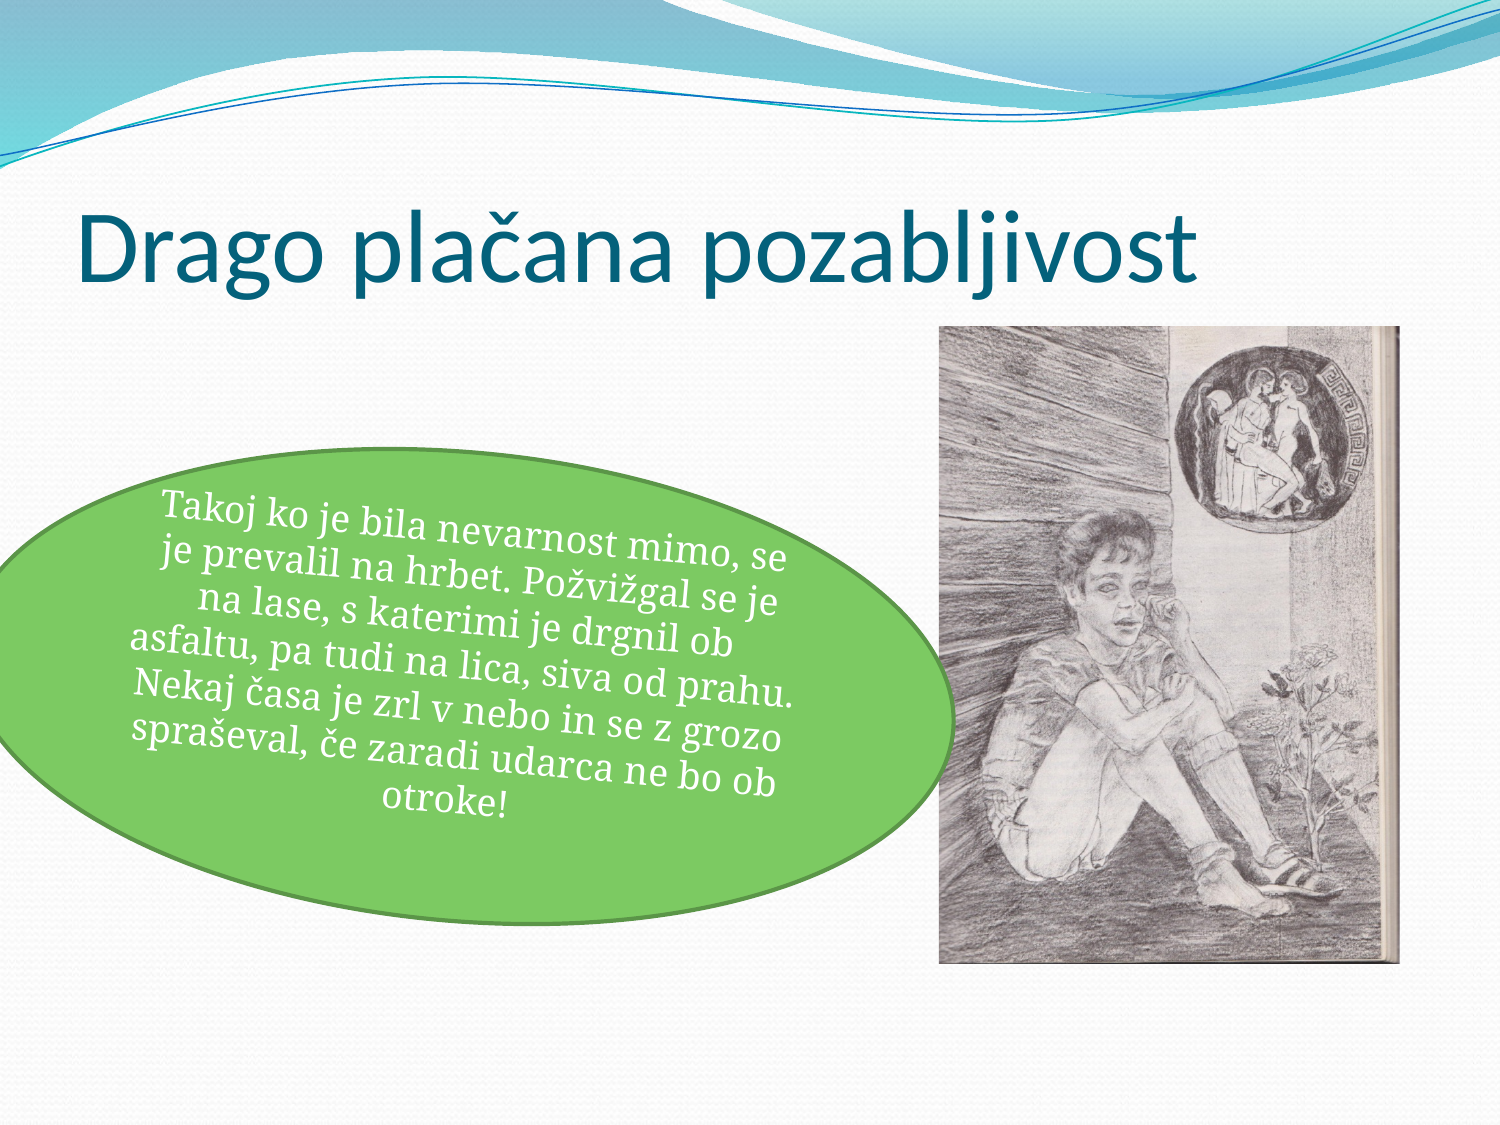

# Drago plačana pozabljivost
Takoj ko je bila nevarnost mimo, se je prevalil na hrbet. Požvižgal se je na lase, s katerimi je drgnil ob asfaltu, pa tudi na lica, siva od prahu. Nekaj časa je zrl v nebo in se z grozo spraševal, če zaradi udarca ne bo ob otroke!